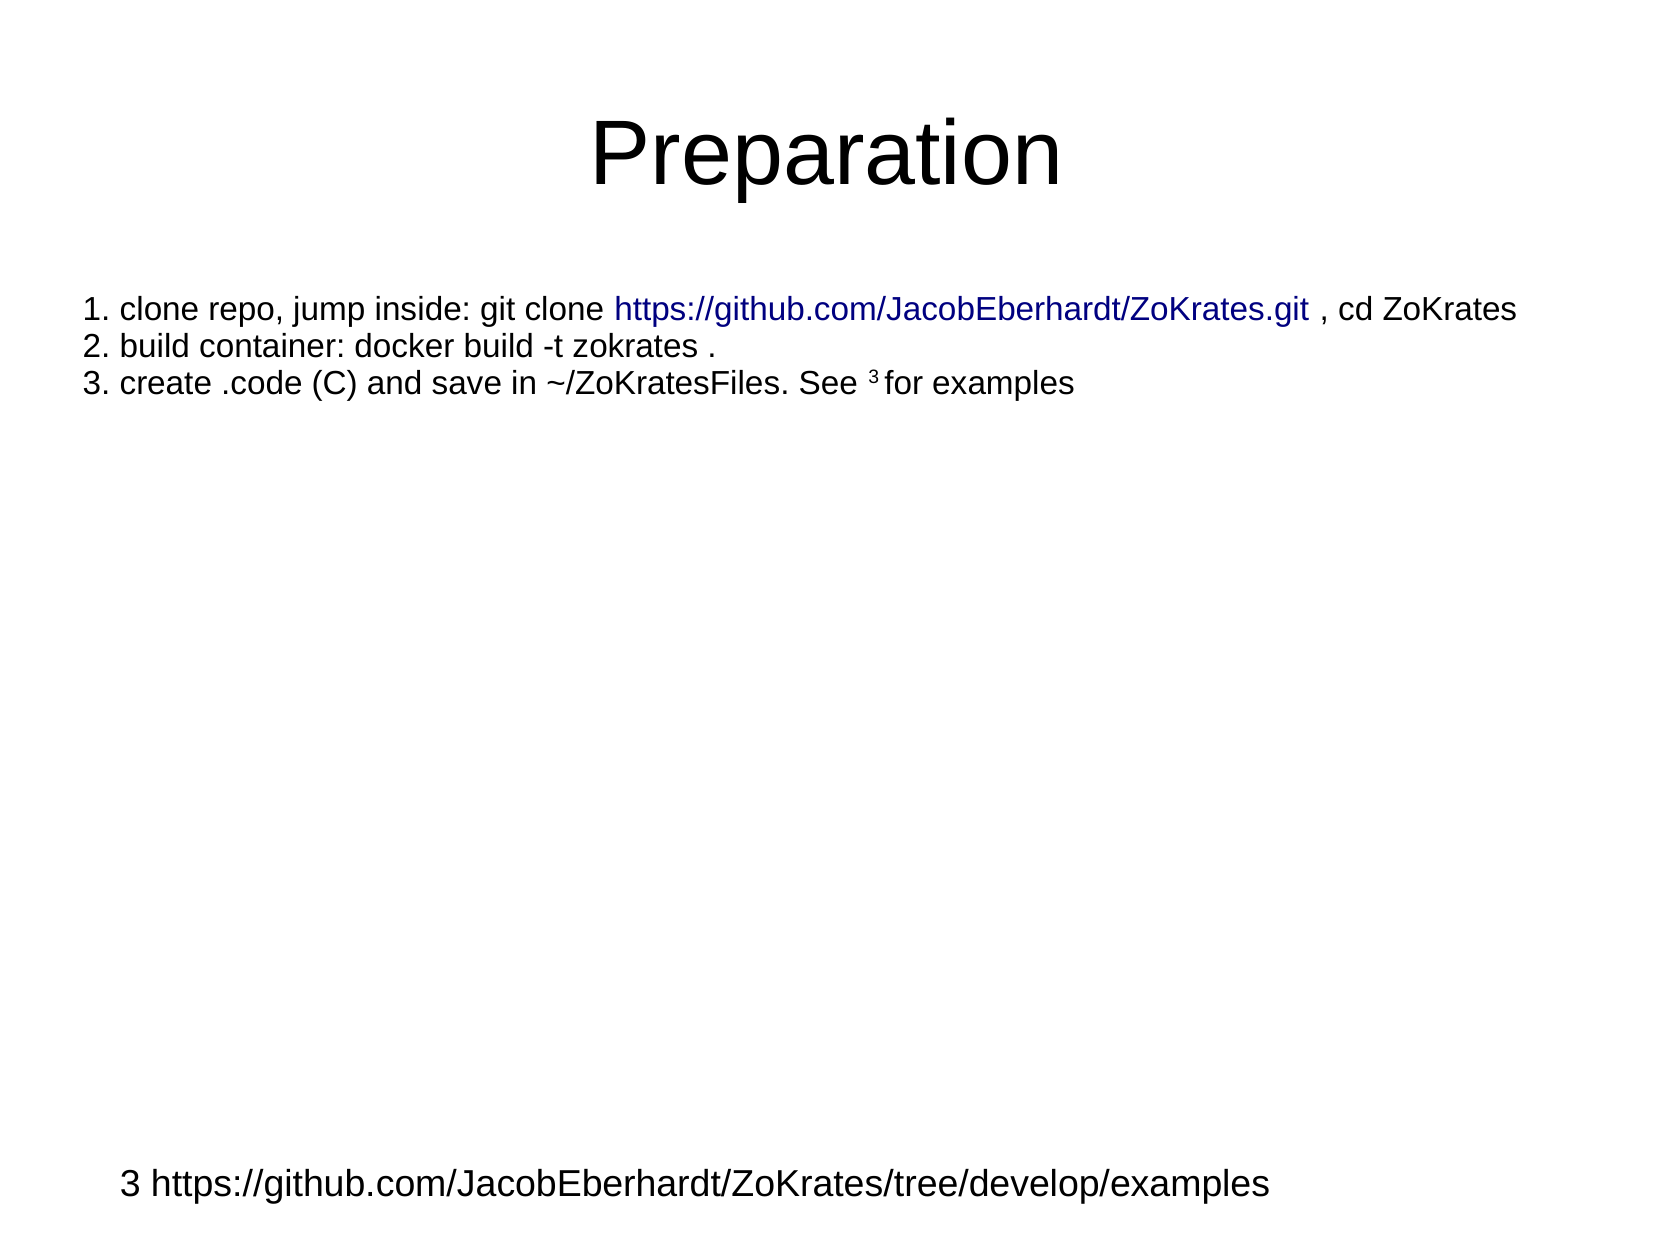

# Preparation
1. clone repo, jump inside: git clone https://github.com/JacobEberhardt/ZoKrates.git , cd ZoKrates
2. build container: docker build -t zokrates .
3. create .code (C) and save in ~/ZoKratesFiles. See 3 for examples
3 https://github.com/JacobEberhardt/ZoKrates/tree/develop/examples